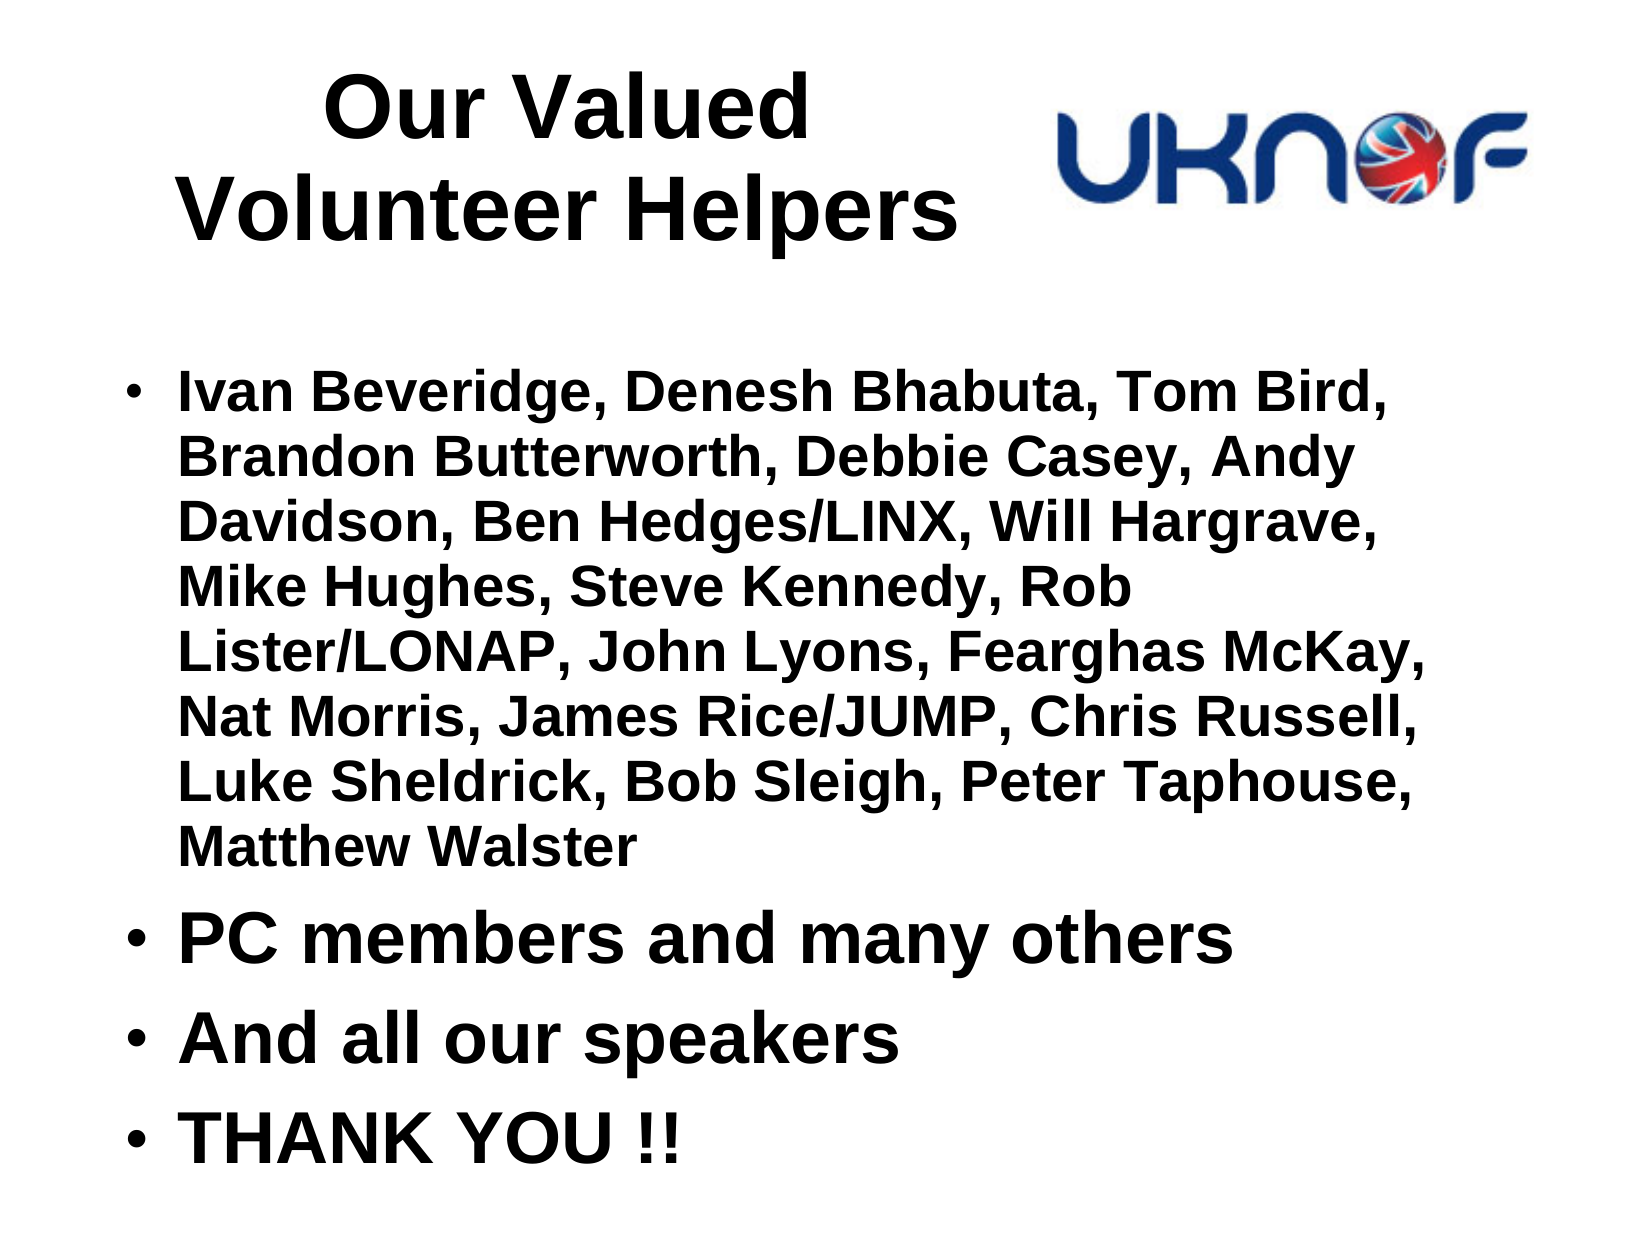

# Our Valued Volunteer Helpers
Ivan Beveridge, Denesh Bhabuta, Tom Bird, Brandon Butterworth, Debbie Casey, Andy Davidson, Ben Hedges/LINX, Will Hargrave, Mike Hughes, Steve Kennedy, Rob Lister/LONAP, John Lyons, Fearghas McKay, Nat Morris, James Rice/JUMP, Chris Russell, Luke Sheldrick, Bob Sleigh, Peter Taphouse, Matthew Walster
PC members and many others
And all our speakers
THANK YOU !!